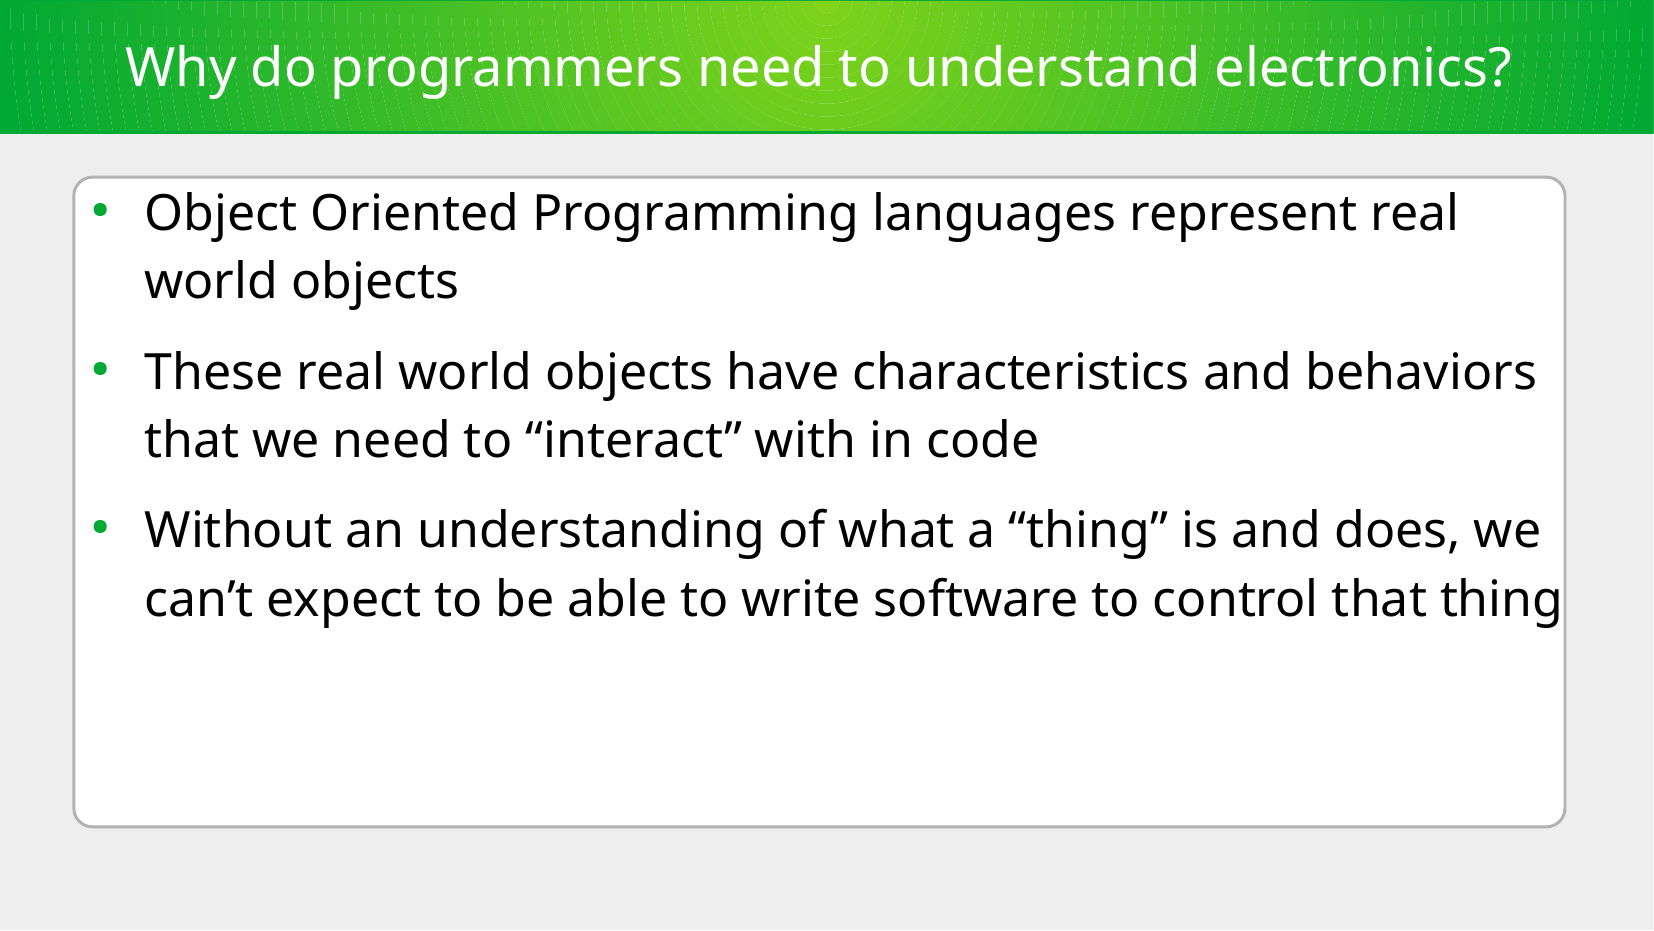

# Why do programmers need to understand electronics?
Object Oriented Programming languages represent real world objects
These real world objects have characteristics and behaviors that we need to “interact” with in code
Without an understanding of what a “thing” is and does, we can’t expect to be able to write software to control that thing